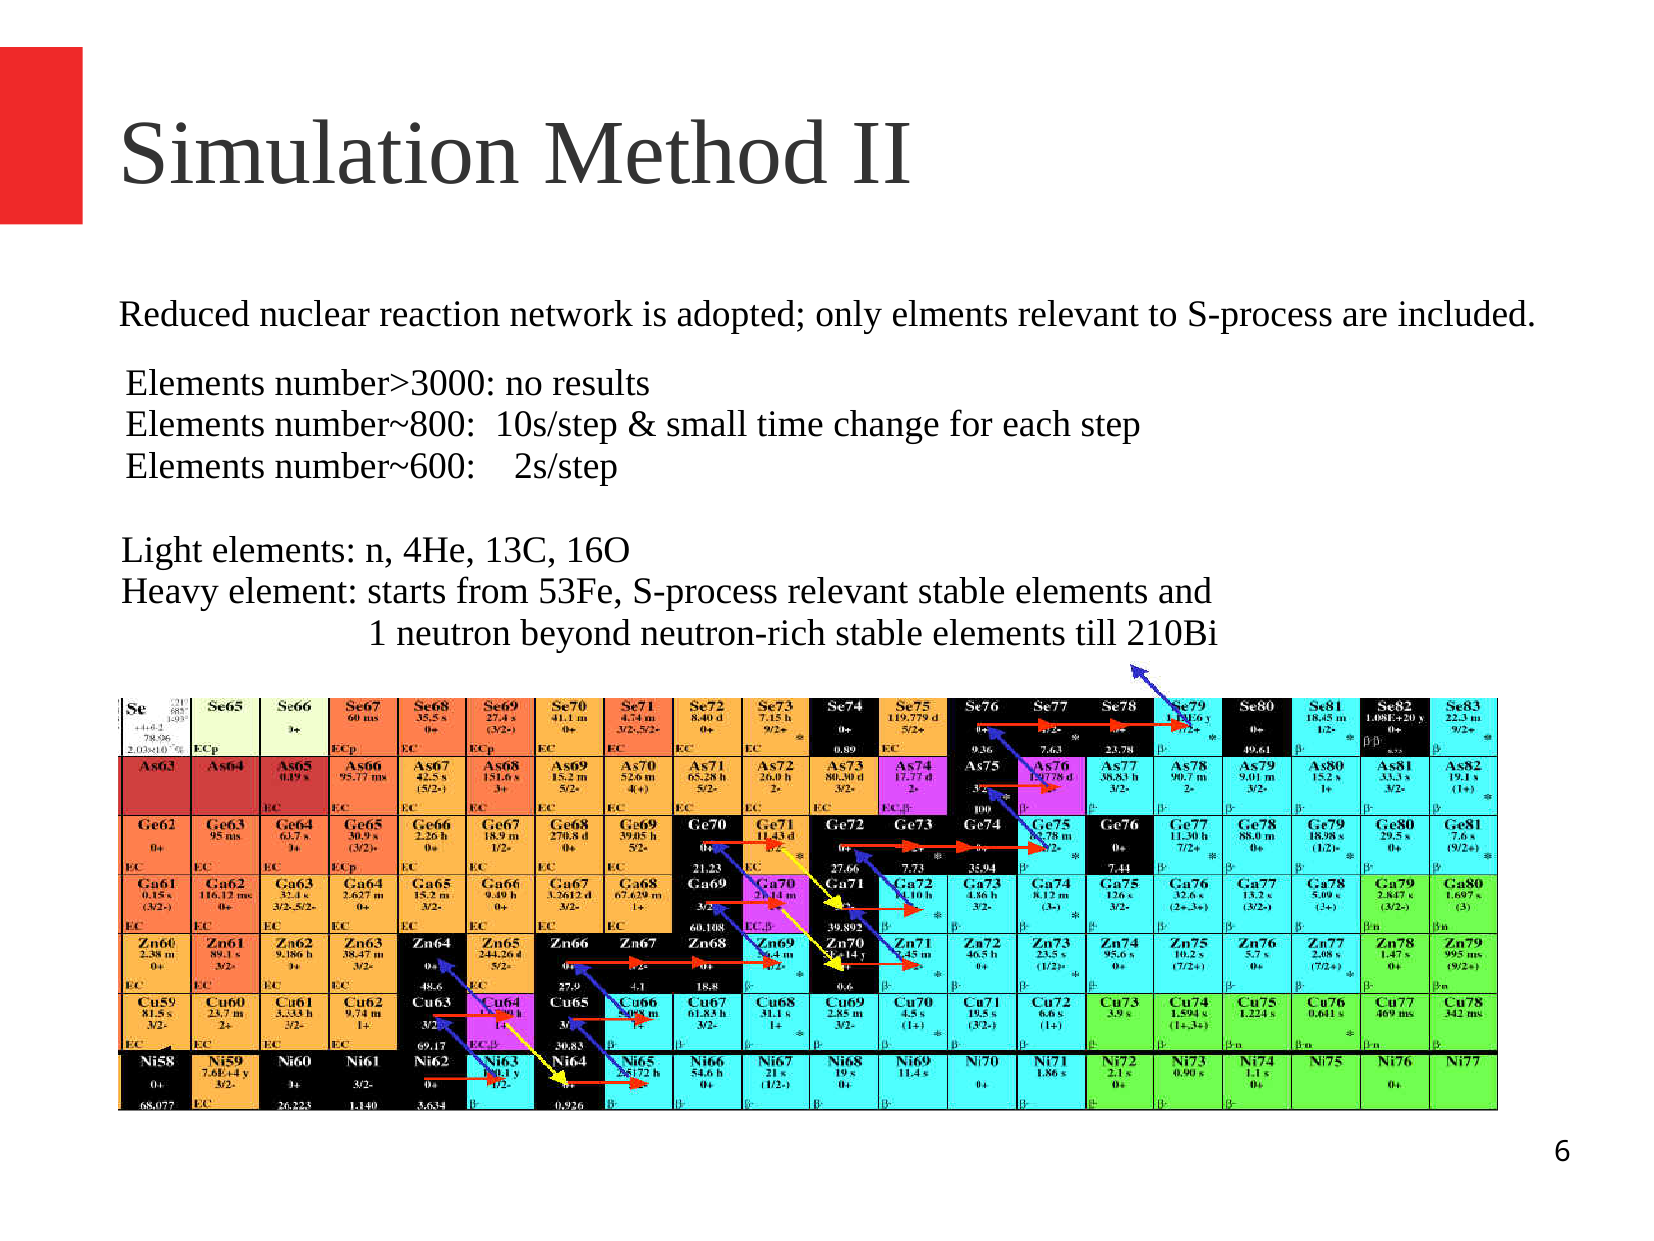

# Simulation Method II
Reduced nuclear reaction network is adopted; only elments relevant to S-process are included.
Elements number>3000: no results
Elements number~800: 10s/step & small time change for each step
Elements number~600: 2s/step
Light elements: n, 4He, 13C, 16O
Heavy element: starts from 53Fe, S-process relevant stable elements and
 1 neutron beyond neutron-rich stable elements till 210Bi
6